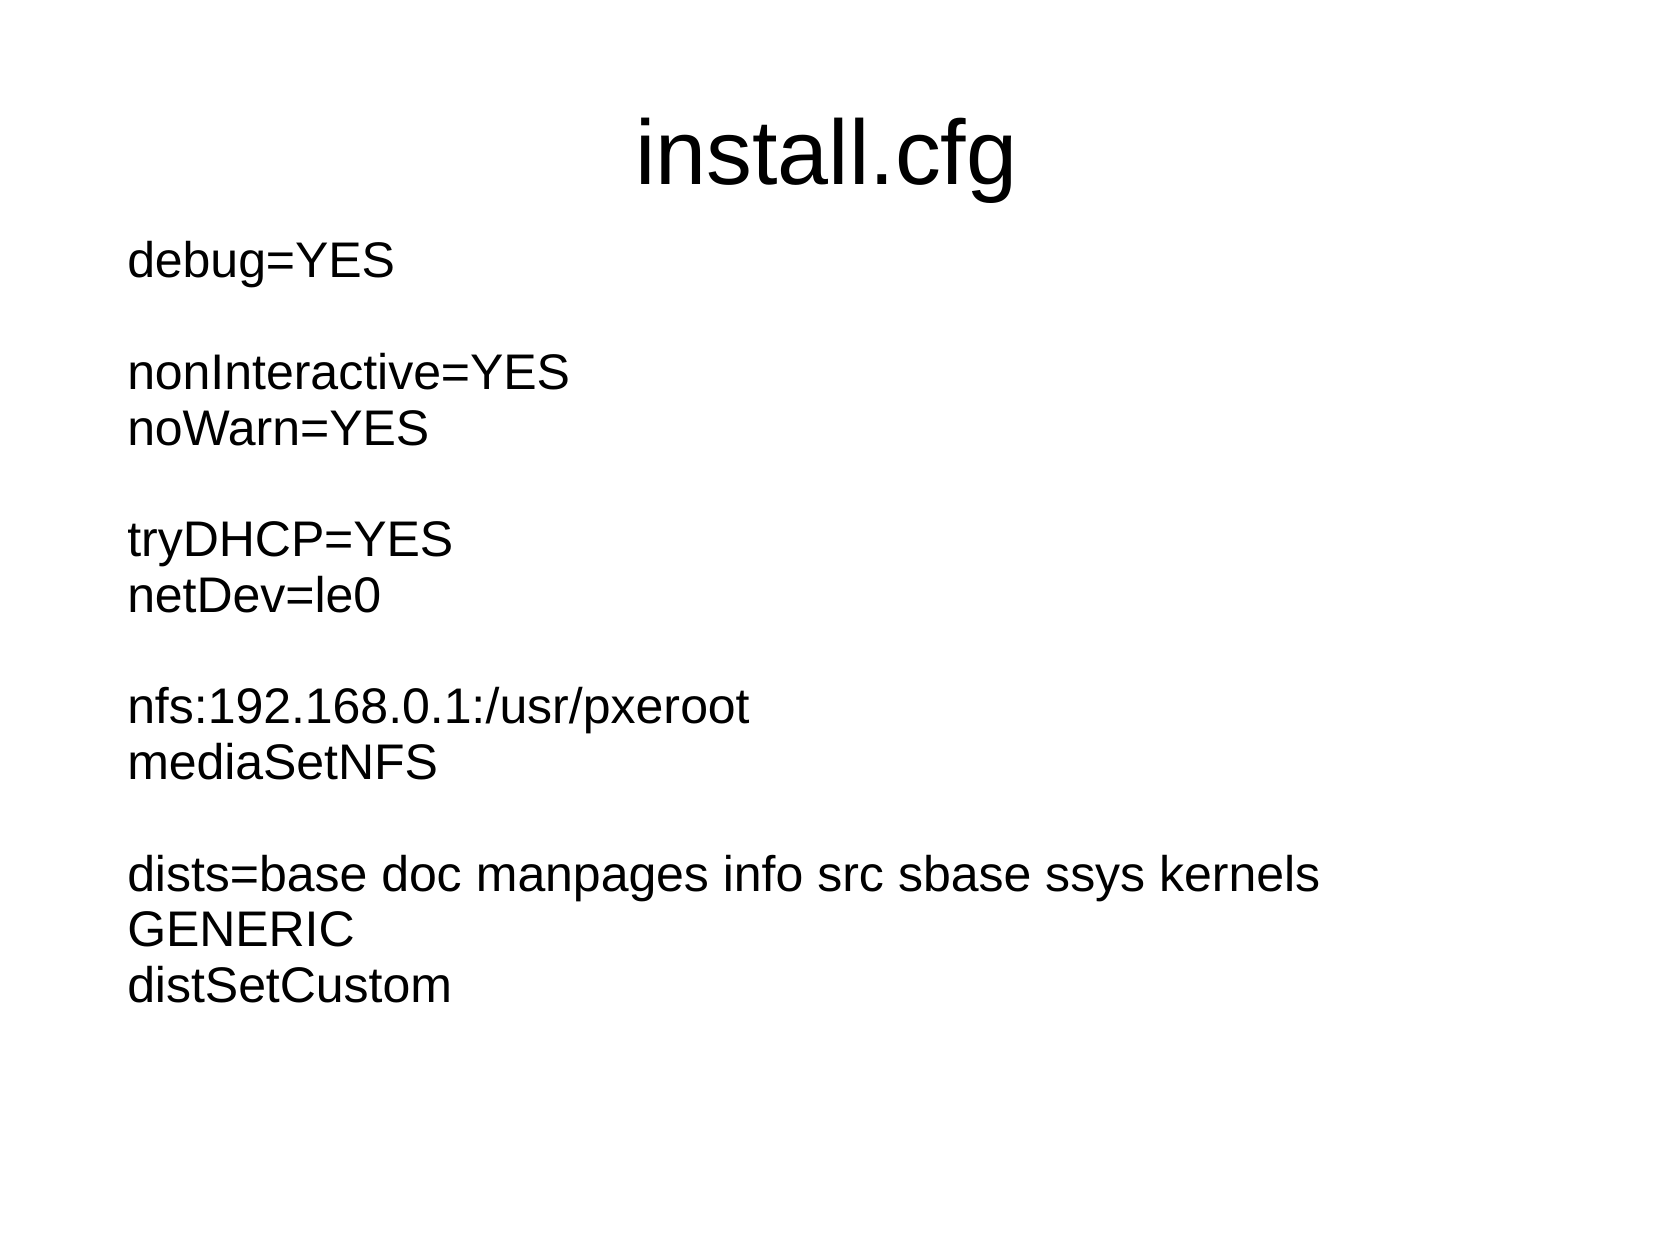

# install.cfg
| debug=YES nonInteractive=YES noWarn=YES tryDHCP=YES netDev=le0 nfs:192.168.0.1:/usr/pxeroot mediaSetNFS dists=base doc manpages info src sbase ssys kernels GENERIC distSetCustom |
| --- |